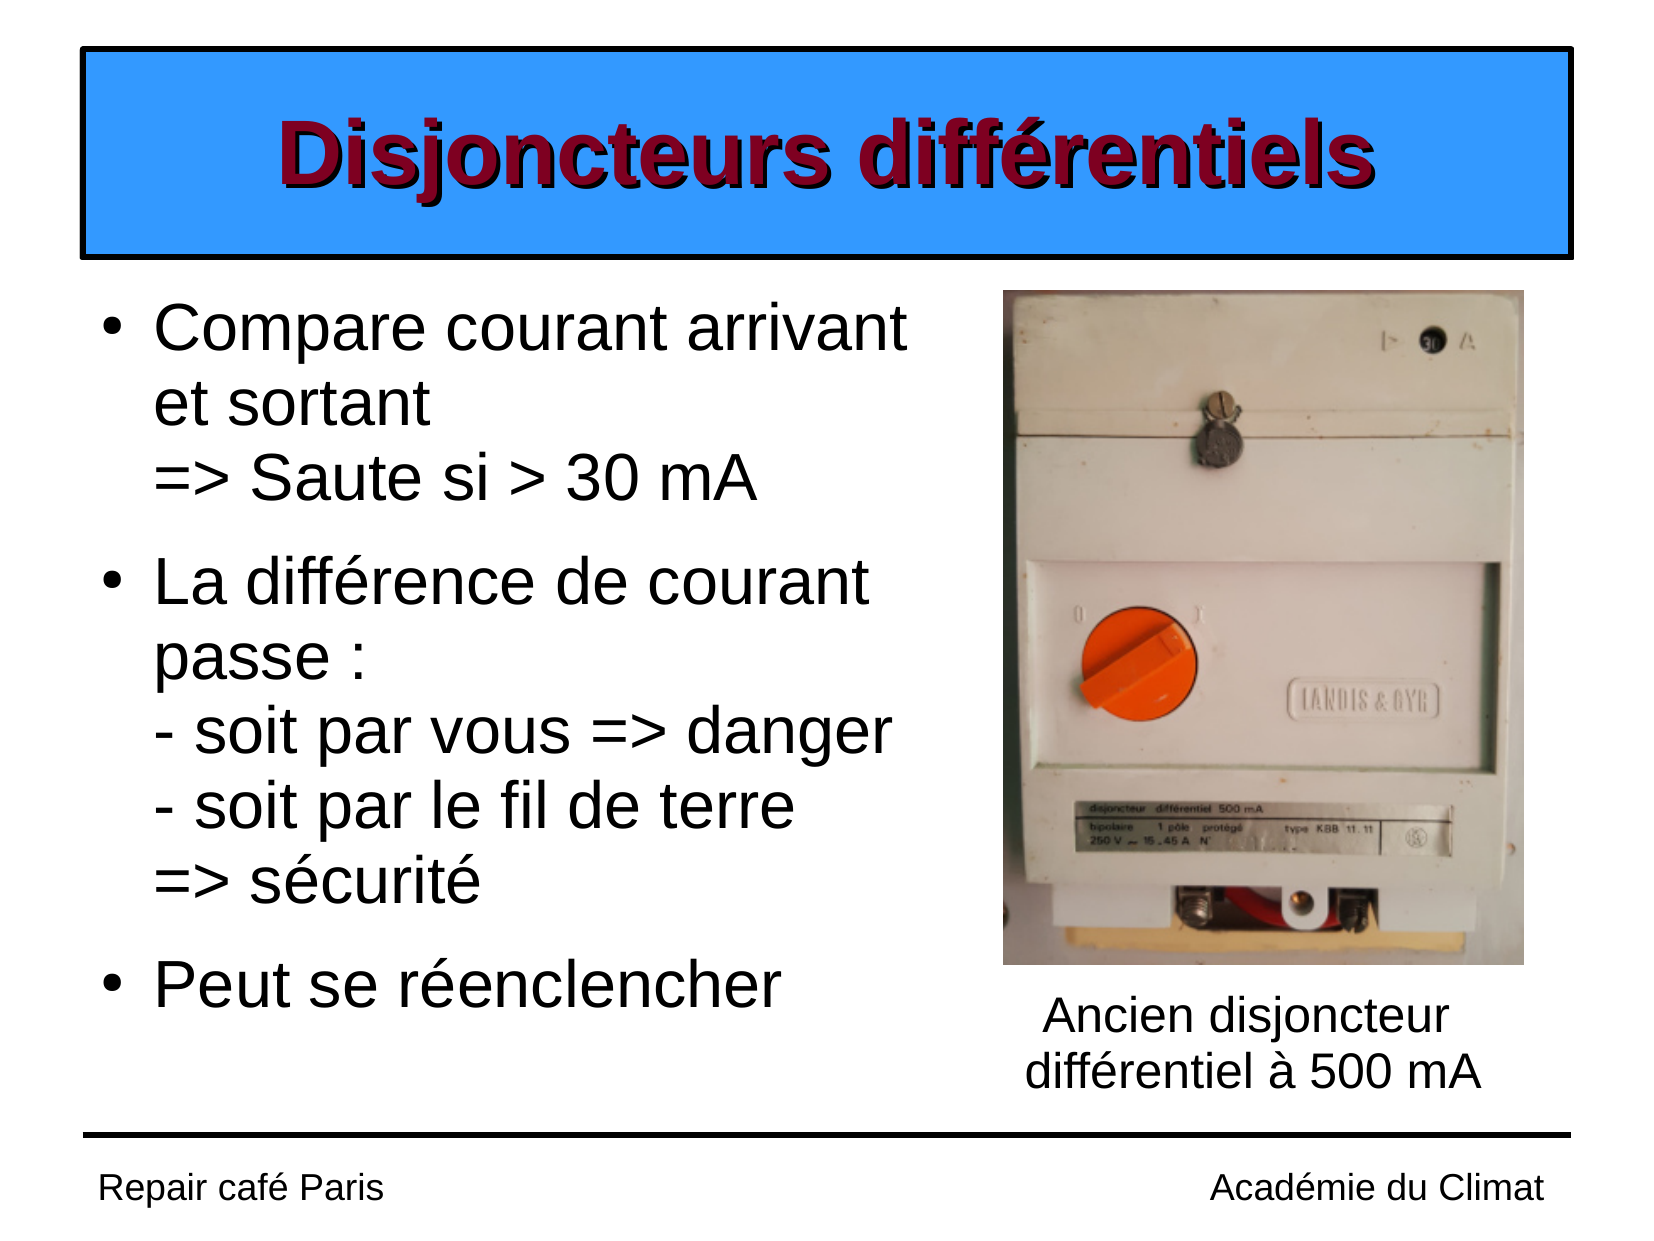

# Disjoncteurs différentiels
Compare courant arrivant et sortant
=> Saute si > 30 mA
La différence de courant passe :
- soit par vous => danger
- soit par le fil de terre
=> sécurité
Peut se réenclencher
Ancien disjoncteur
différentiel à 500 mA
Repair café Paris	Académie du Climat